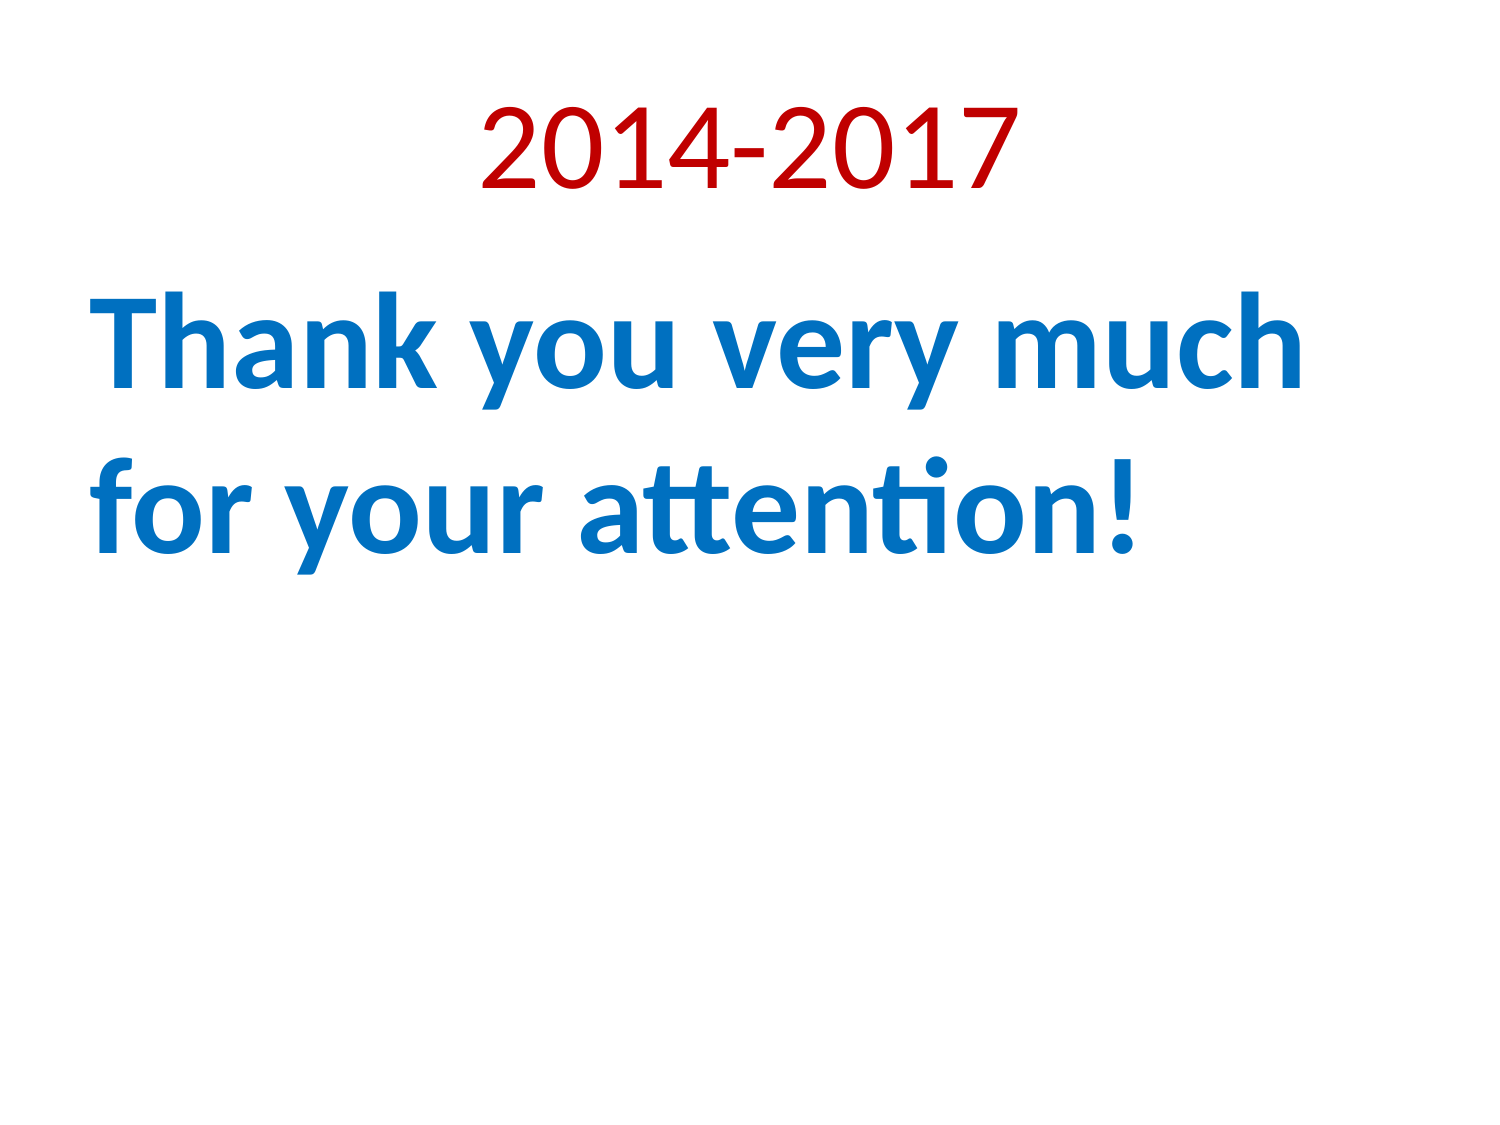

# 2014-2017
Thank you very much for your attention!